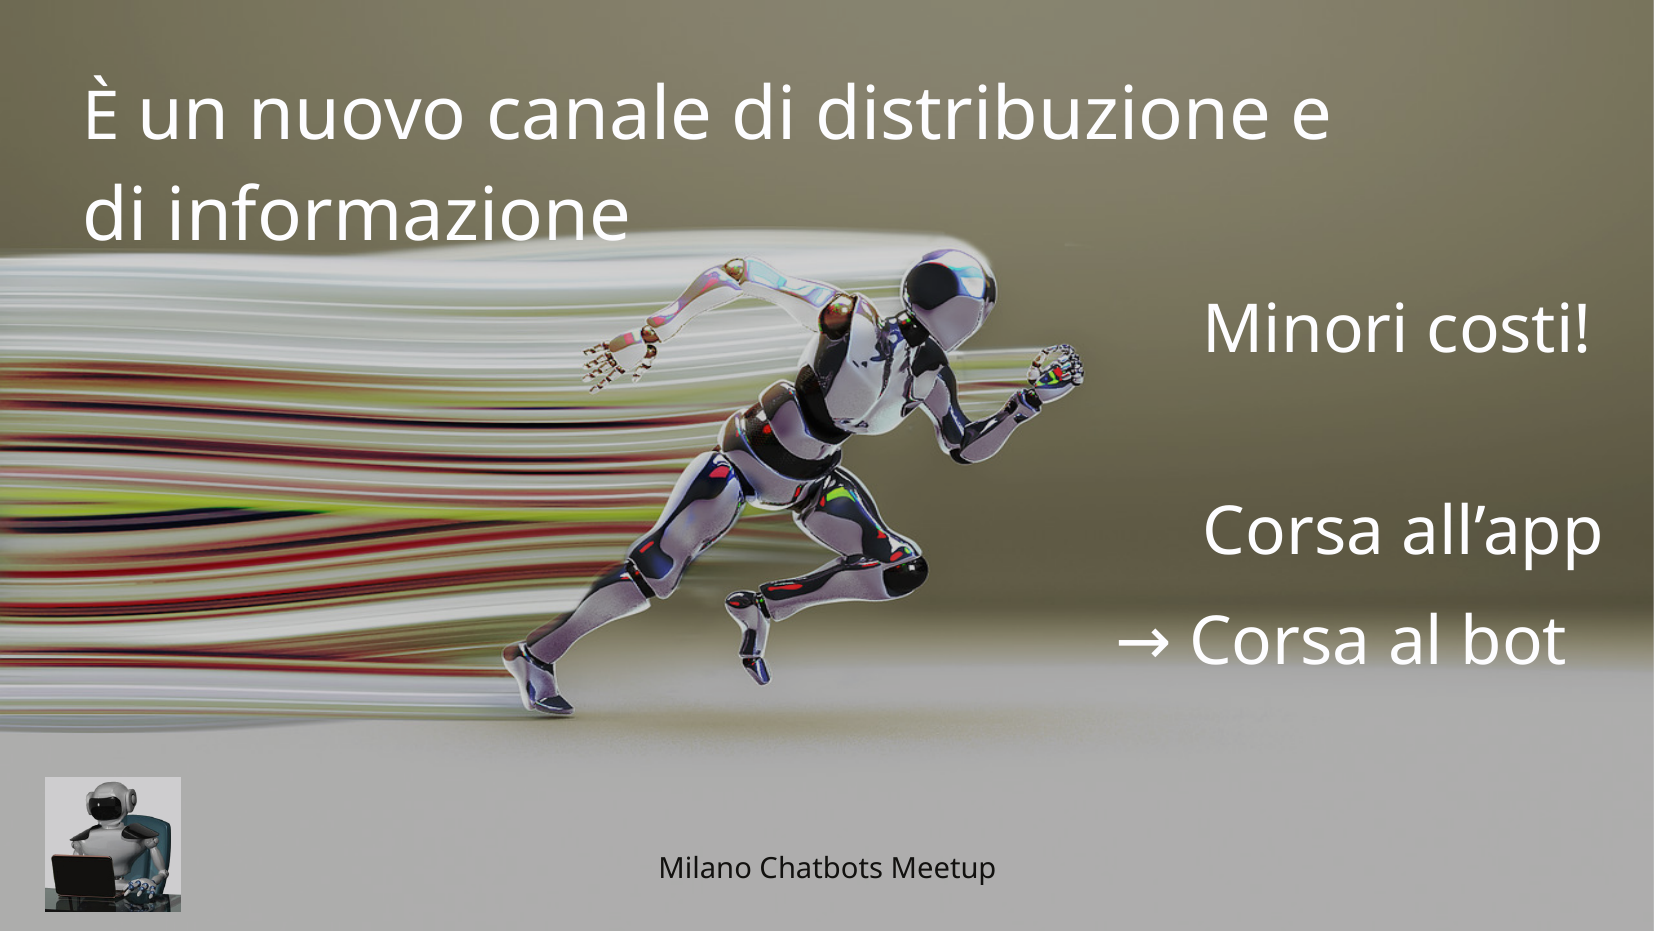

# È un nuovo canale di distribuzione e di informazione
 Minori costi!
 Corsa all’app
 → Corsa al bot